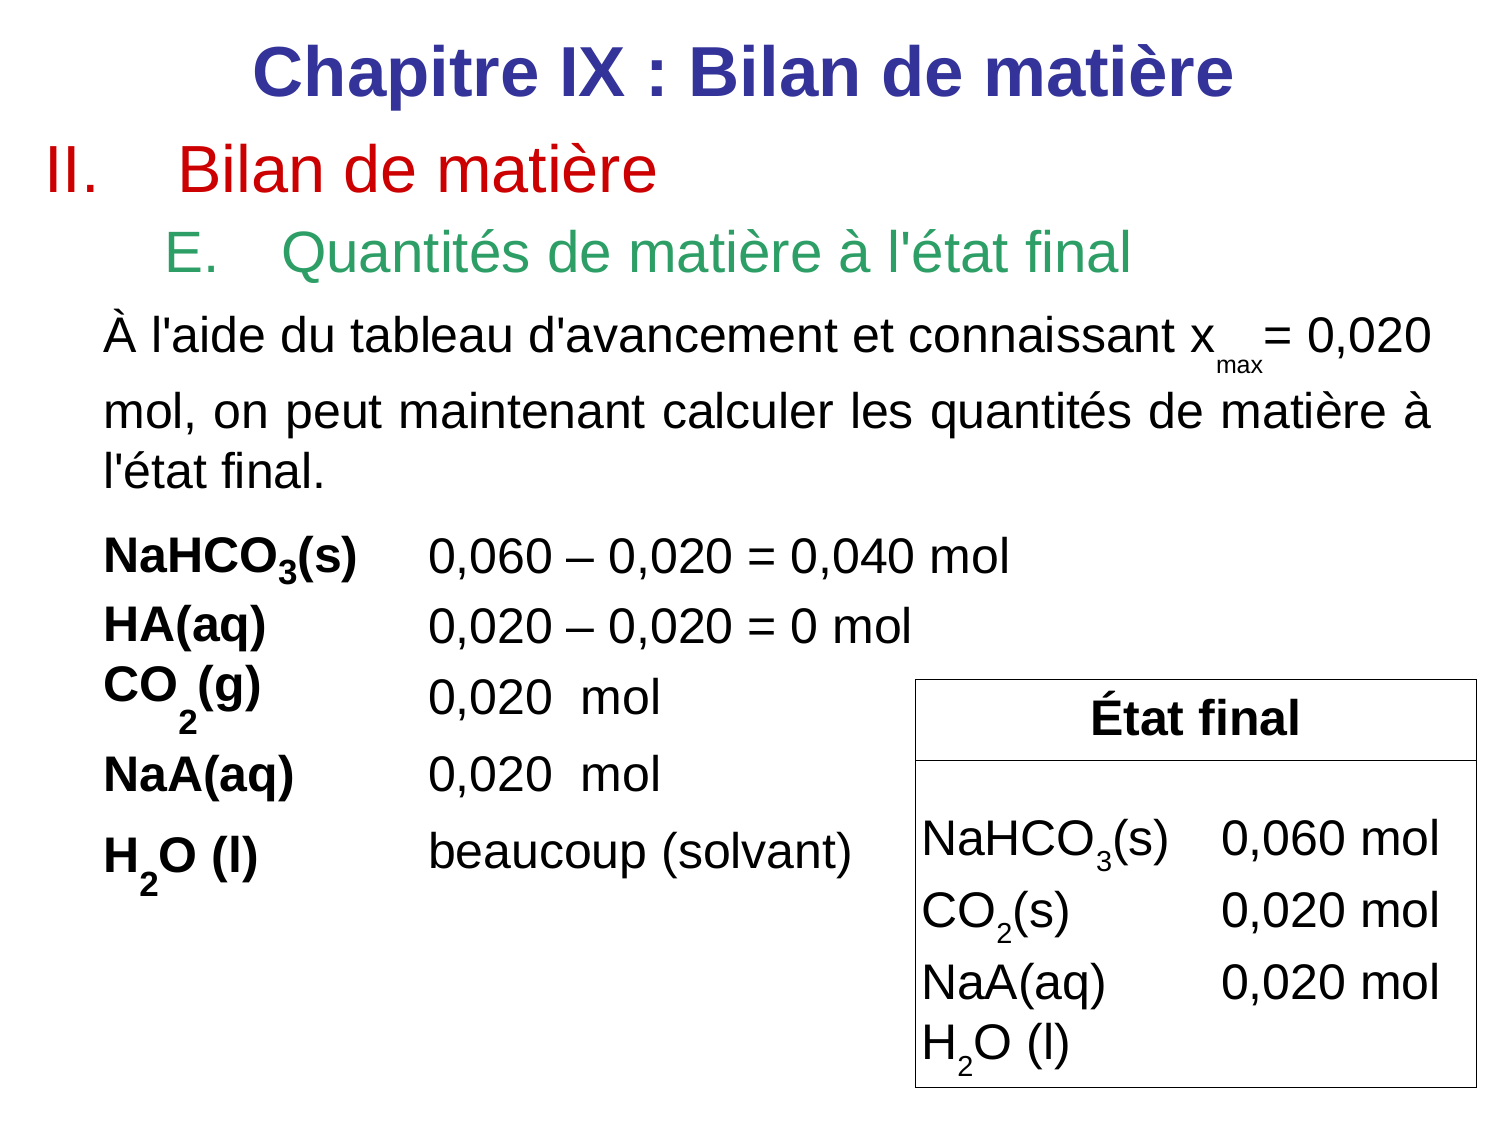

# Chapitre IX : Bilan de matière
II.	Bilan de matière
E.	Quantités de matière à l'état final
À l'aide du tableau d'avancement et connaissant xmax= 0,020 mol, on peut maintenant calculer les quantités de matière à l'état final.
NaHCO3(s)	HA(aq)
CO2(g)
NaA(aq)
H2O (l)
0,060 – 0,020 = 0,040 mol
0,020 – 0,020 = 0 mol
0,020 mol
État final
NaHCO3(s) 	0,060 mol
CO2(s) 	0,020 mol
NaA(aq)	0,020 mol
H2O (l)
0,020 mol
beaucoup (solvant)